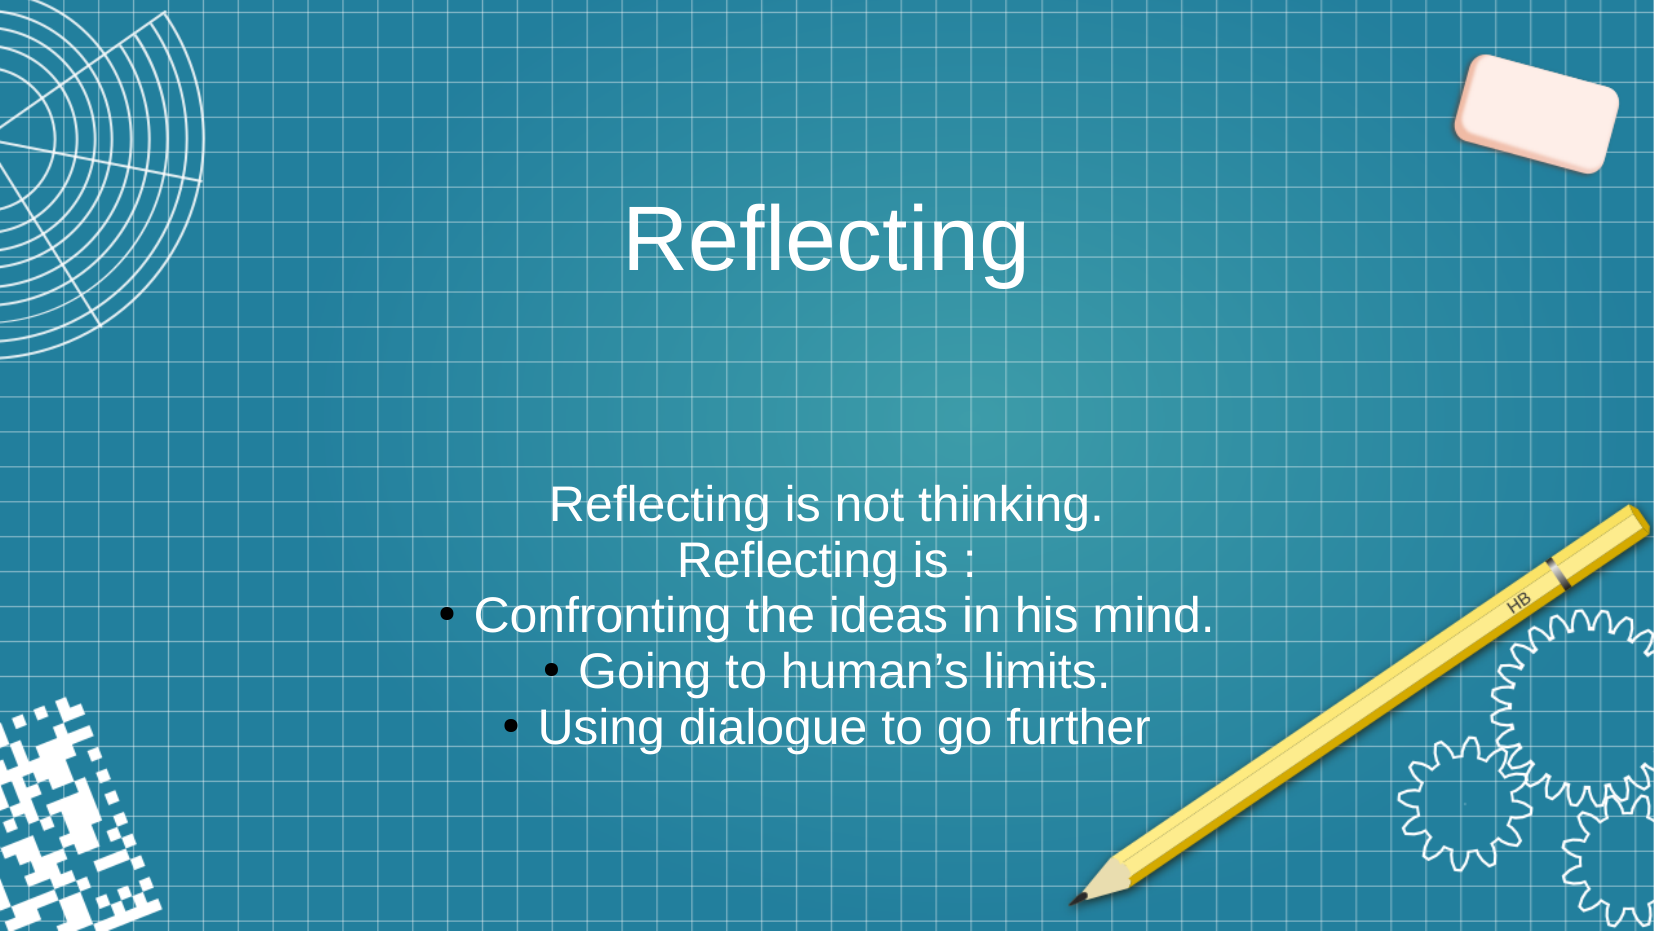

# Reflecting
Reflecting is not thinking.
Reflecting is :
Confronting the ideas in his mind.
Going to human’s limits.
Using dialogue to go further